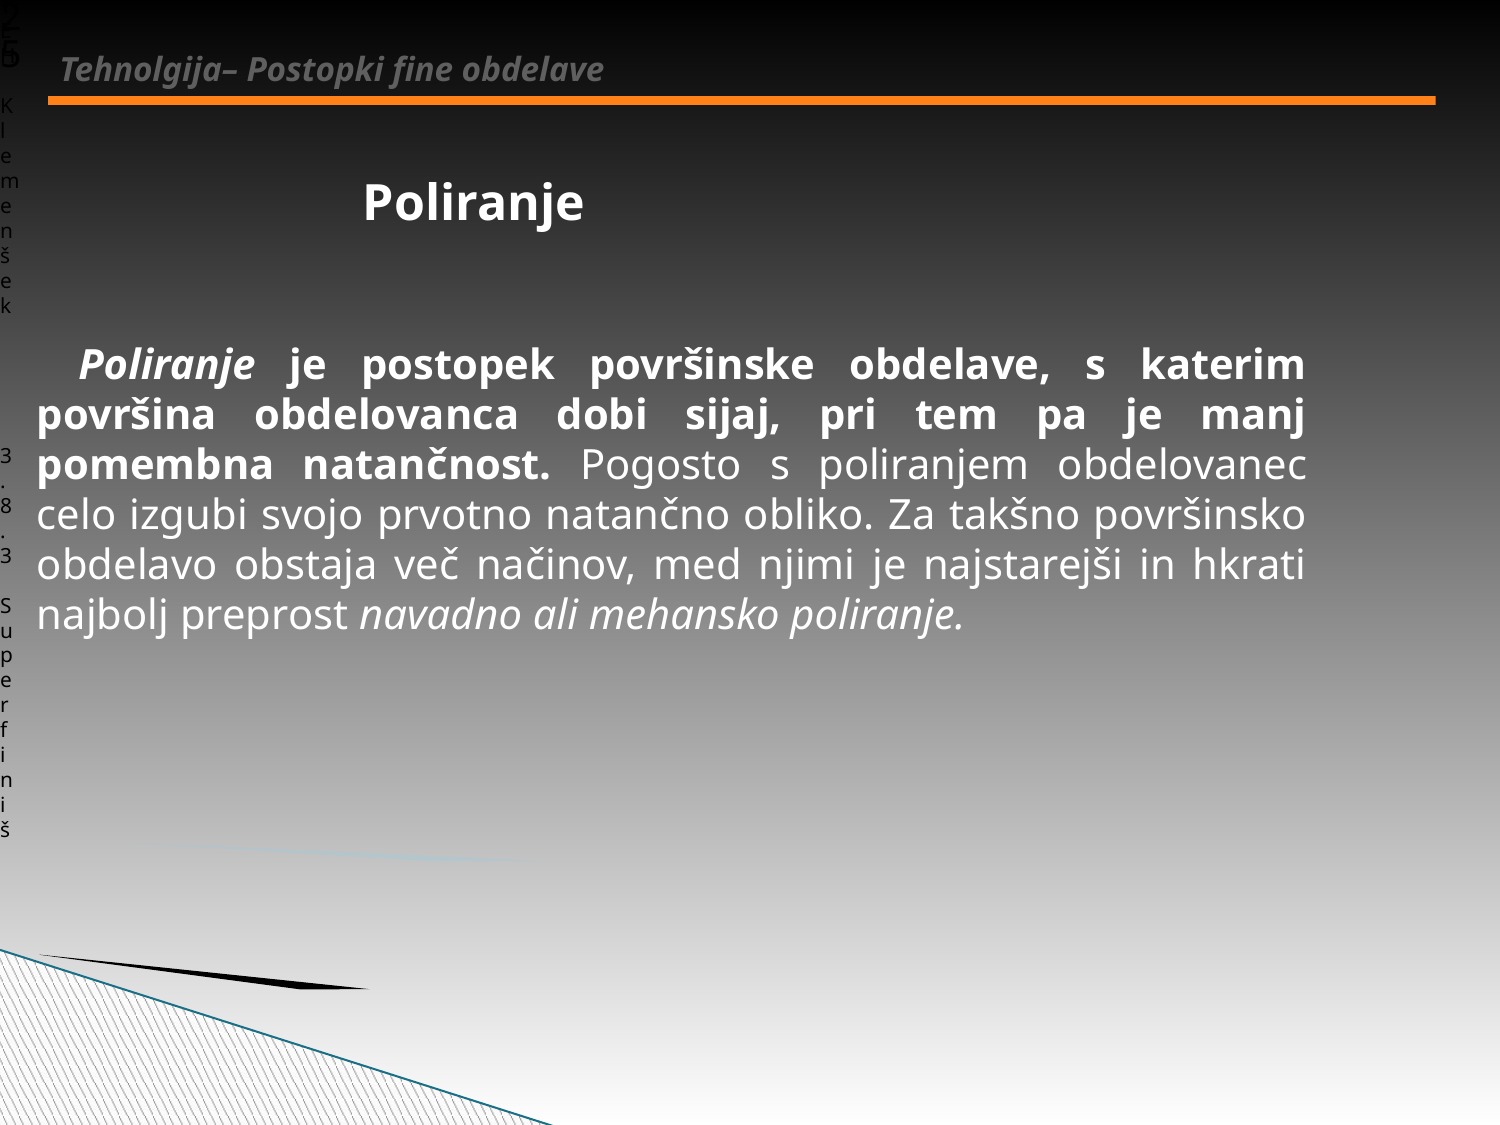

TEH Klemenšek 3.8.3 Superfiniš
Poliranje
Poliranje je postopek površinske obdelave, s katerim površina obdelo­vanca dobi sijaj, pri tem pa je manj pomembna natančnost. Pogosto s poli­ranjem obdelovanec celo izgubi svojo prvotno natančno obliko. Za takšno površinsko obdelavo obstaja več načinov, med njimi je najstarejši in hkrati najbolj preprost navadno ali mehansko poliranje.